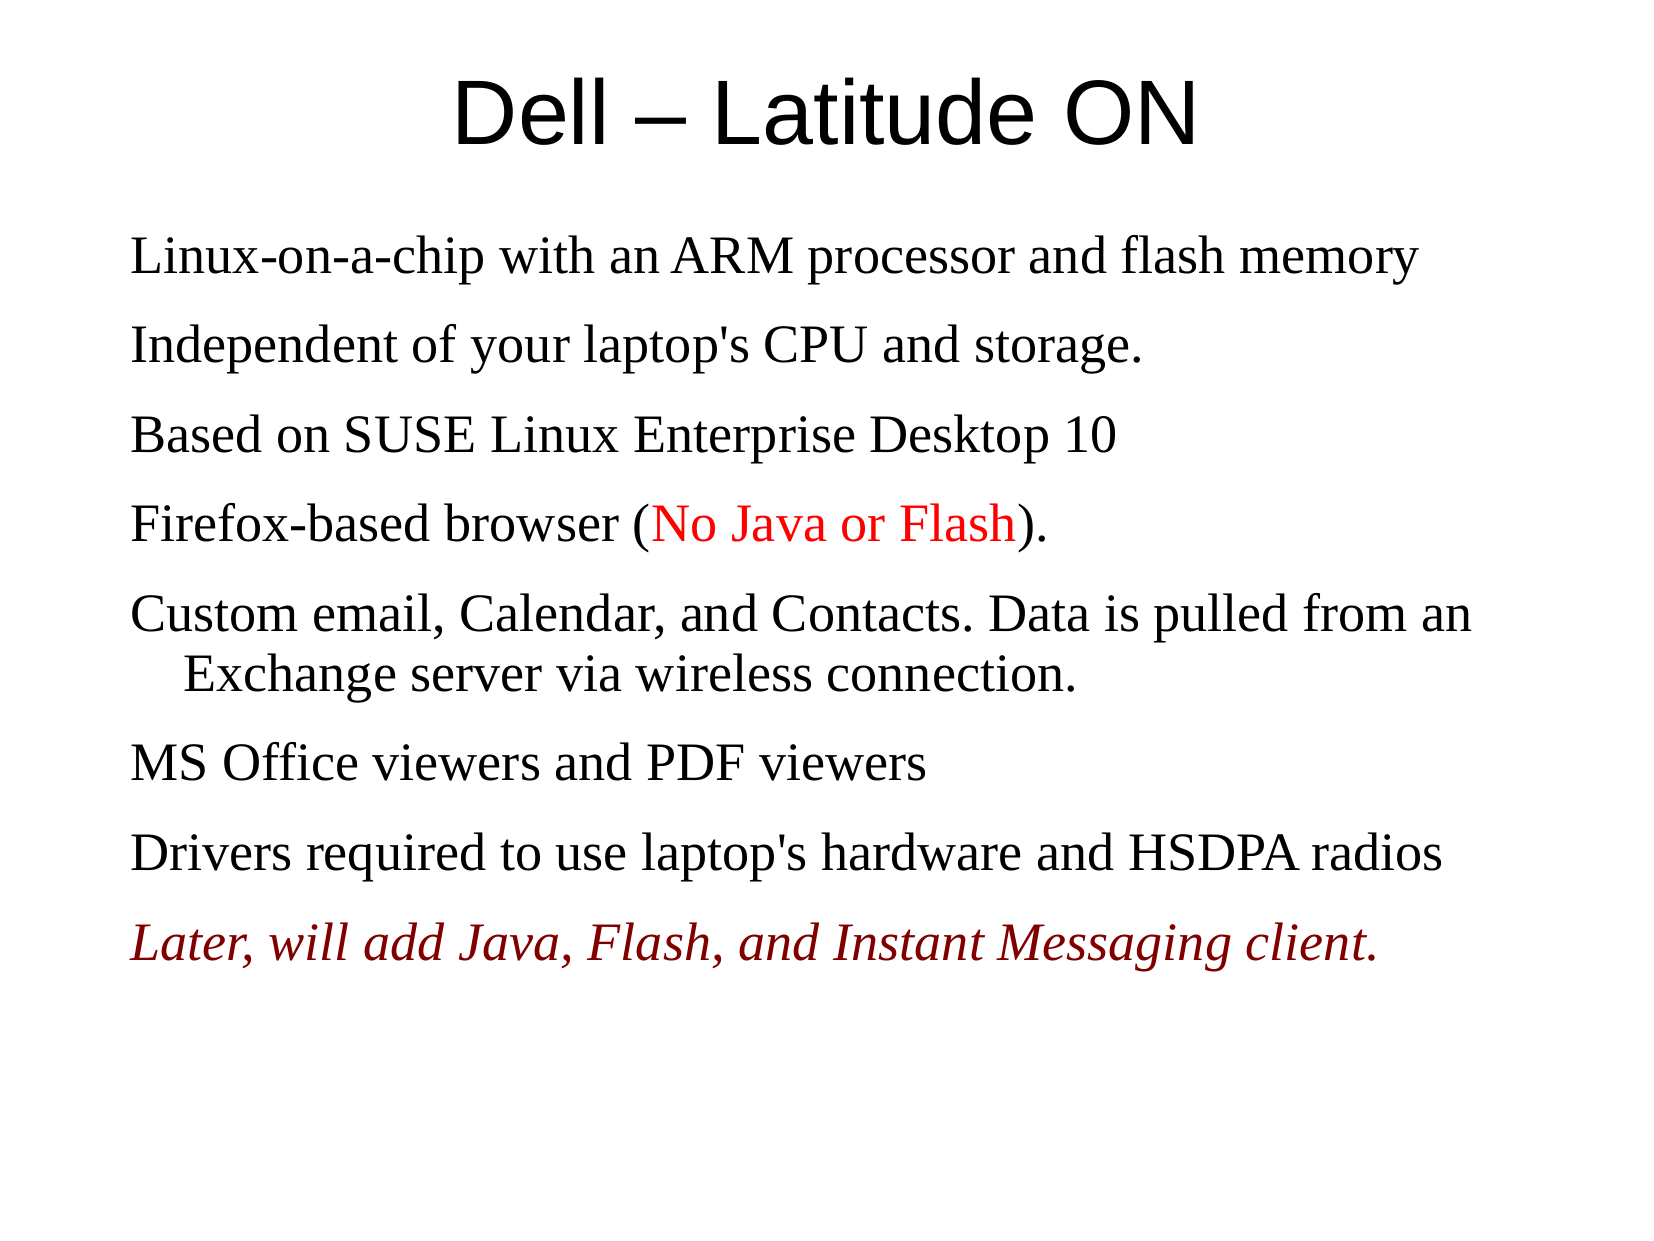

# Dell – Latitude ON
Linux-on-a-chip with an ARM processor and flash memory
Independent of your laptop's CPU and storage.
Based on SUSE Linux Enterprise Desktop 10
Firefox-based browser (No Java or Flash).
Custom email, Calendar, and Contacts. Data is pulled from an Exchange server via wireless connection.
MS Office viewers and PDF viewers
Drivers required to use laptop's hardware and HSDPA radios
Later, will add Java, Flash, and Instant Messaging client.